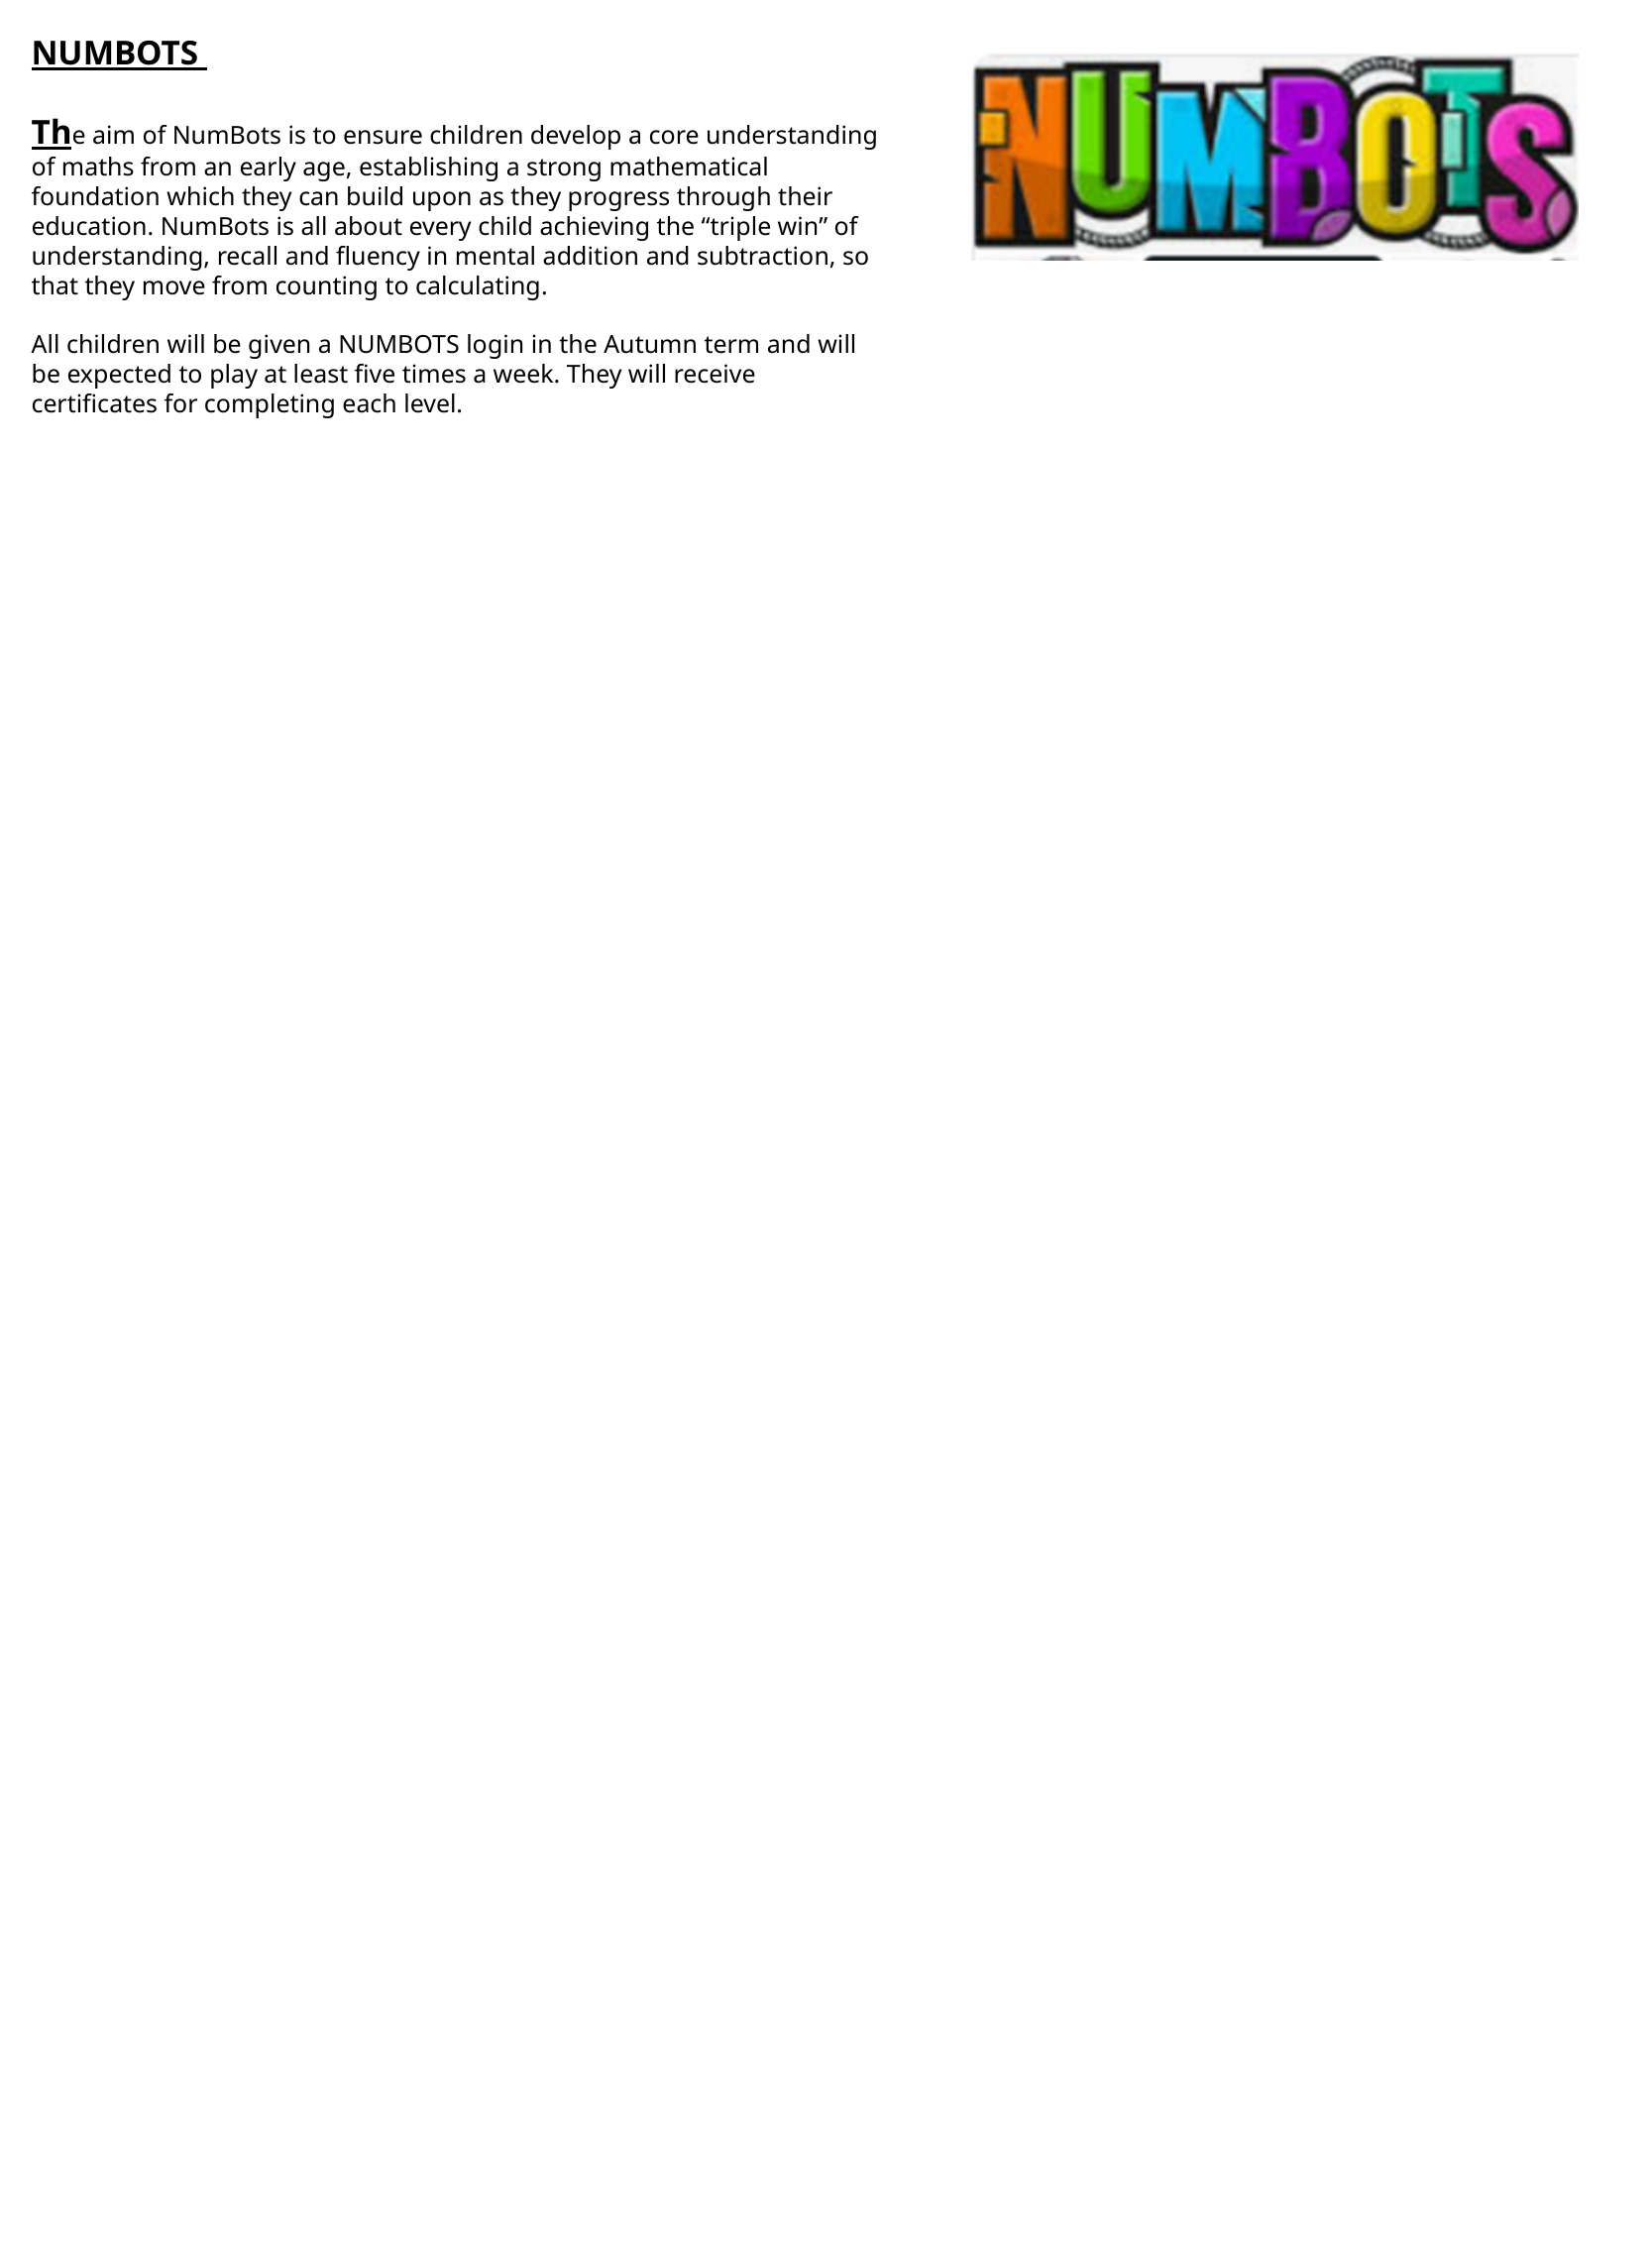

NUMBOTS
The aim of NumBots is to ensure children develop  a core understanding of maths from an early age,  establishing a strong mathematical foundation  which they can build upon as they progress  through their education. NumBots is all about  every child achieving the “triple win” of  understanding, recall and fluency in mental  addition and subtraction, so that they move from  counting to calculating.
All children will be given a NUMBOTS login in the  Autumn term and will be expected to play at least  five times a week. They will receive certificates for  completing each level.